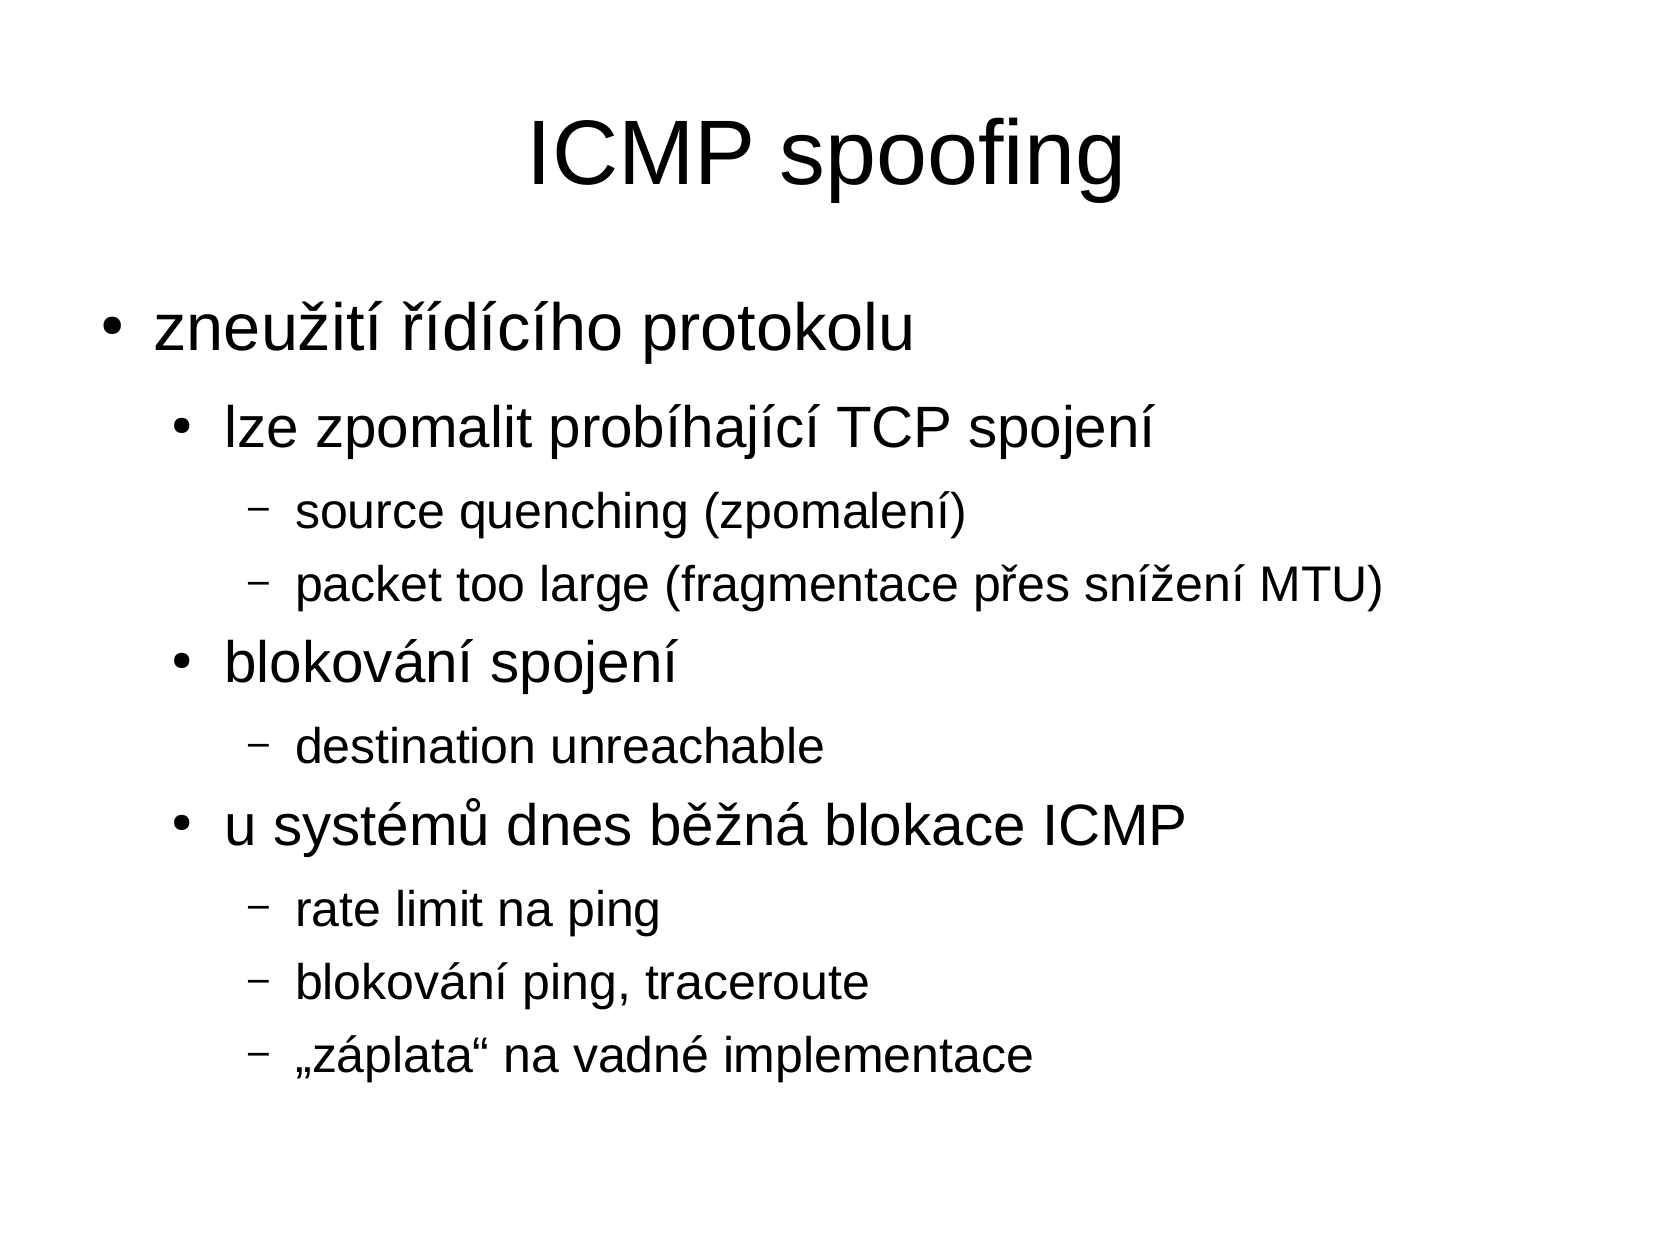

# ICMP spoofing
zneužití řídícího protokolu
lze zpomalit probíhající TCP spojení
source quenching (zpomalení)
packet too large (fragmentace přes snížení MTU)
blokování spojení
destination unreachable
u systémů dnes běžná blokace ICMP
rate limit na ping
blokování ping, traceroute
„záplata“ na vadné implementace